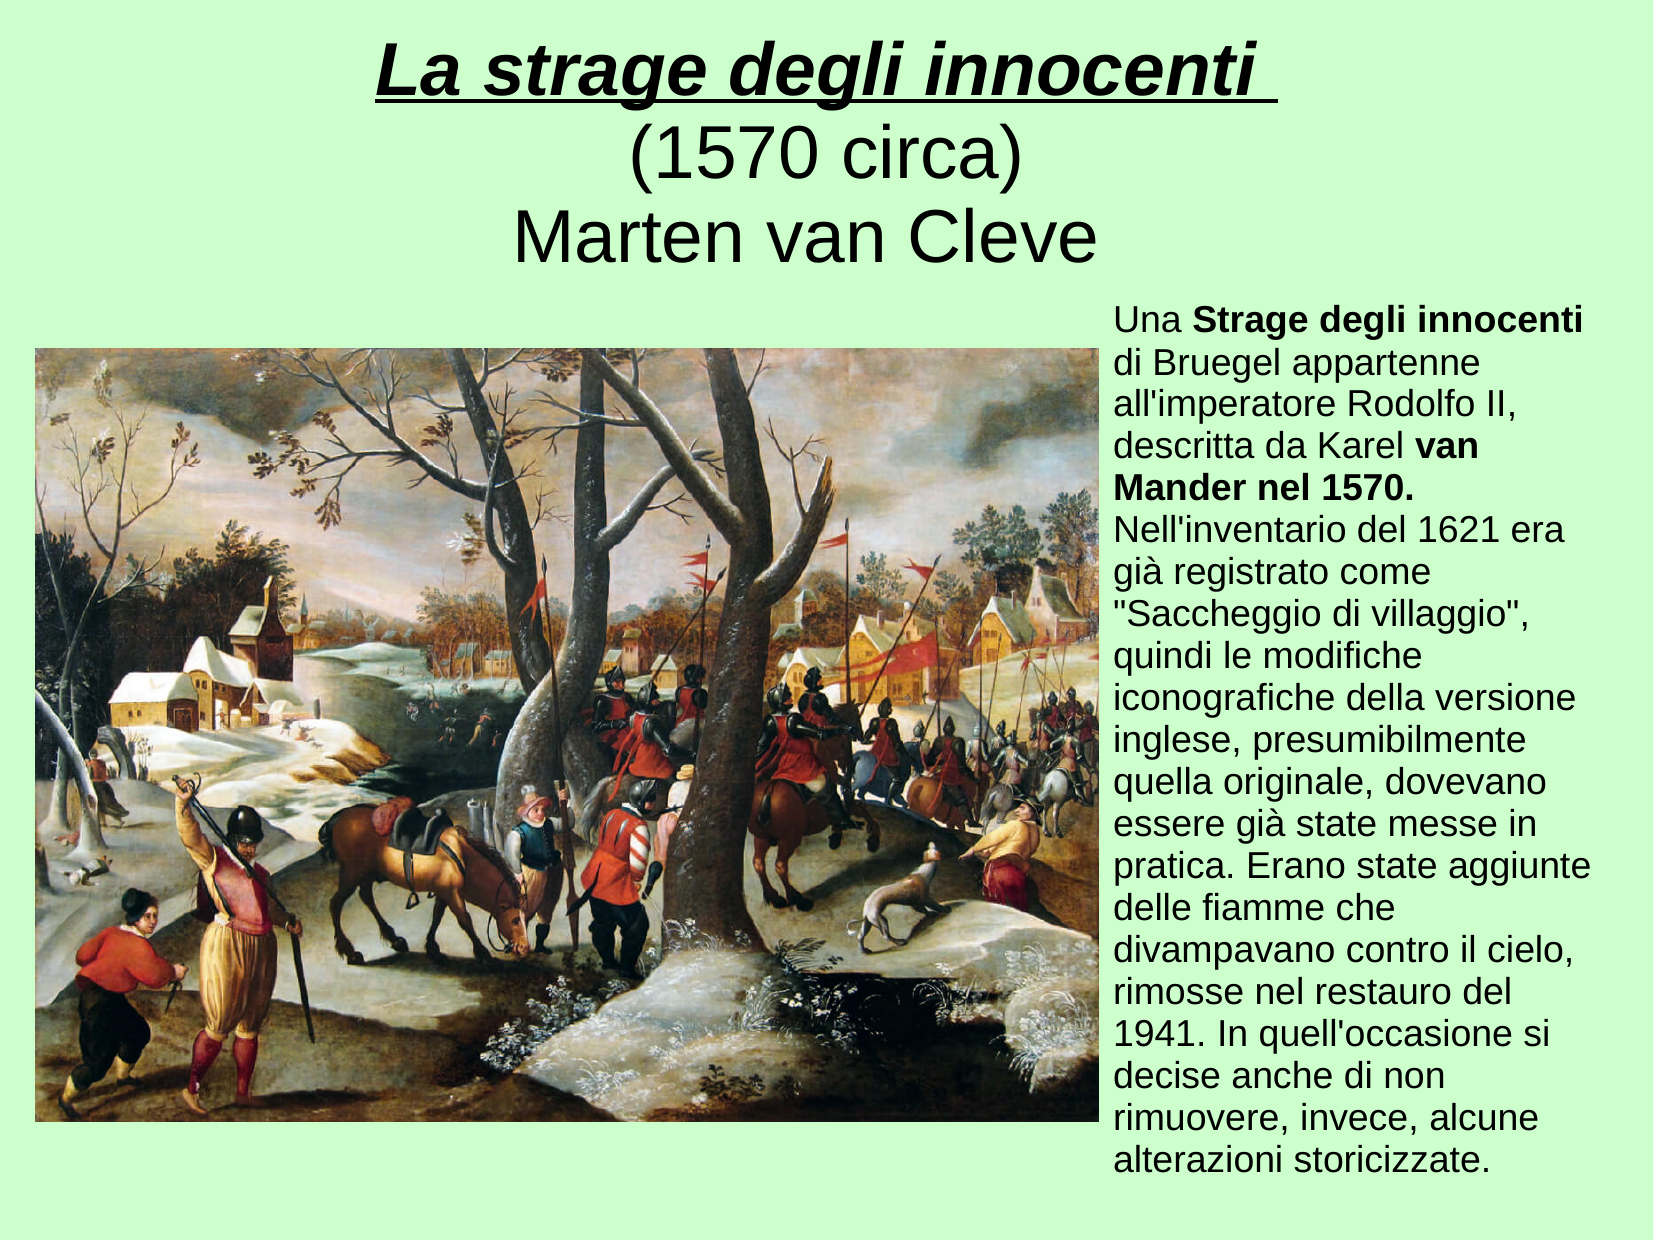

# La strage degli innocenti (1570 circa) Marten van Cleve
Una Strage degli innocenti di Bruegel appartenne all'imperatore Rodolfo II, descritta da Karel van Mander nel 1570. Nell'inventario del 1621 era già registrato come "Saccheggio di villaggio", quindi le modifiche iconografiche della versione inglese, presumibilmente quella originale, dovevano essere già state messe in pratica. Erano state aggiunte delle fiamme che divampavano contro il cielo, rimosse nel restauro del 1941. In quell'occasione si decise anche di non rimuovere, invece, alcune alterazioni storicizzate.